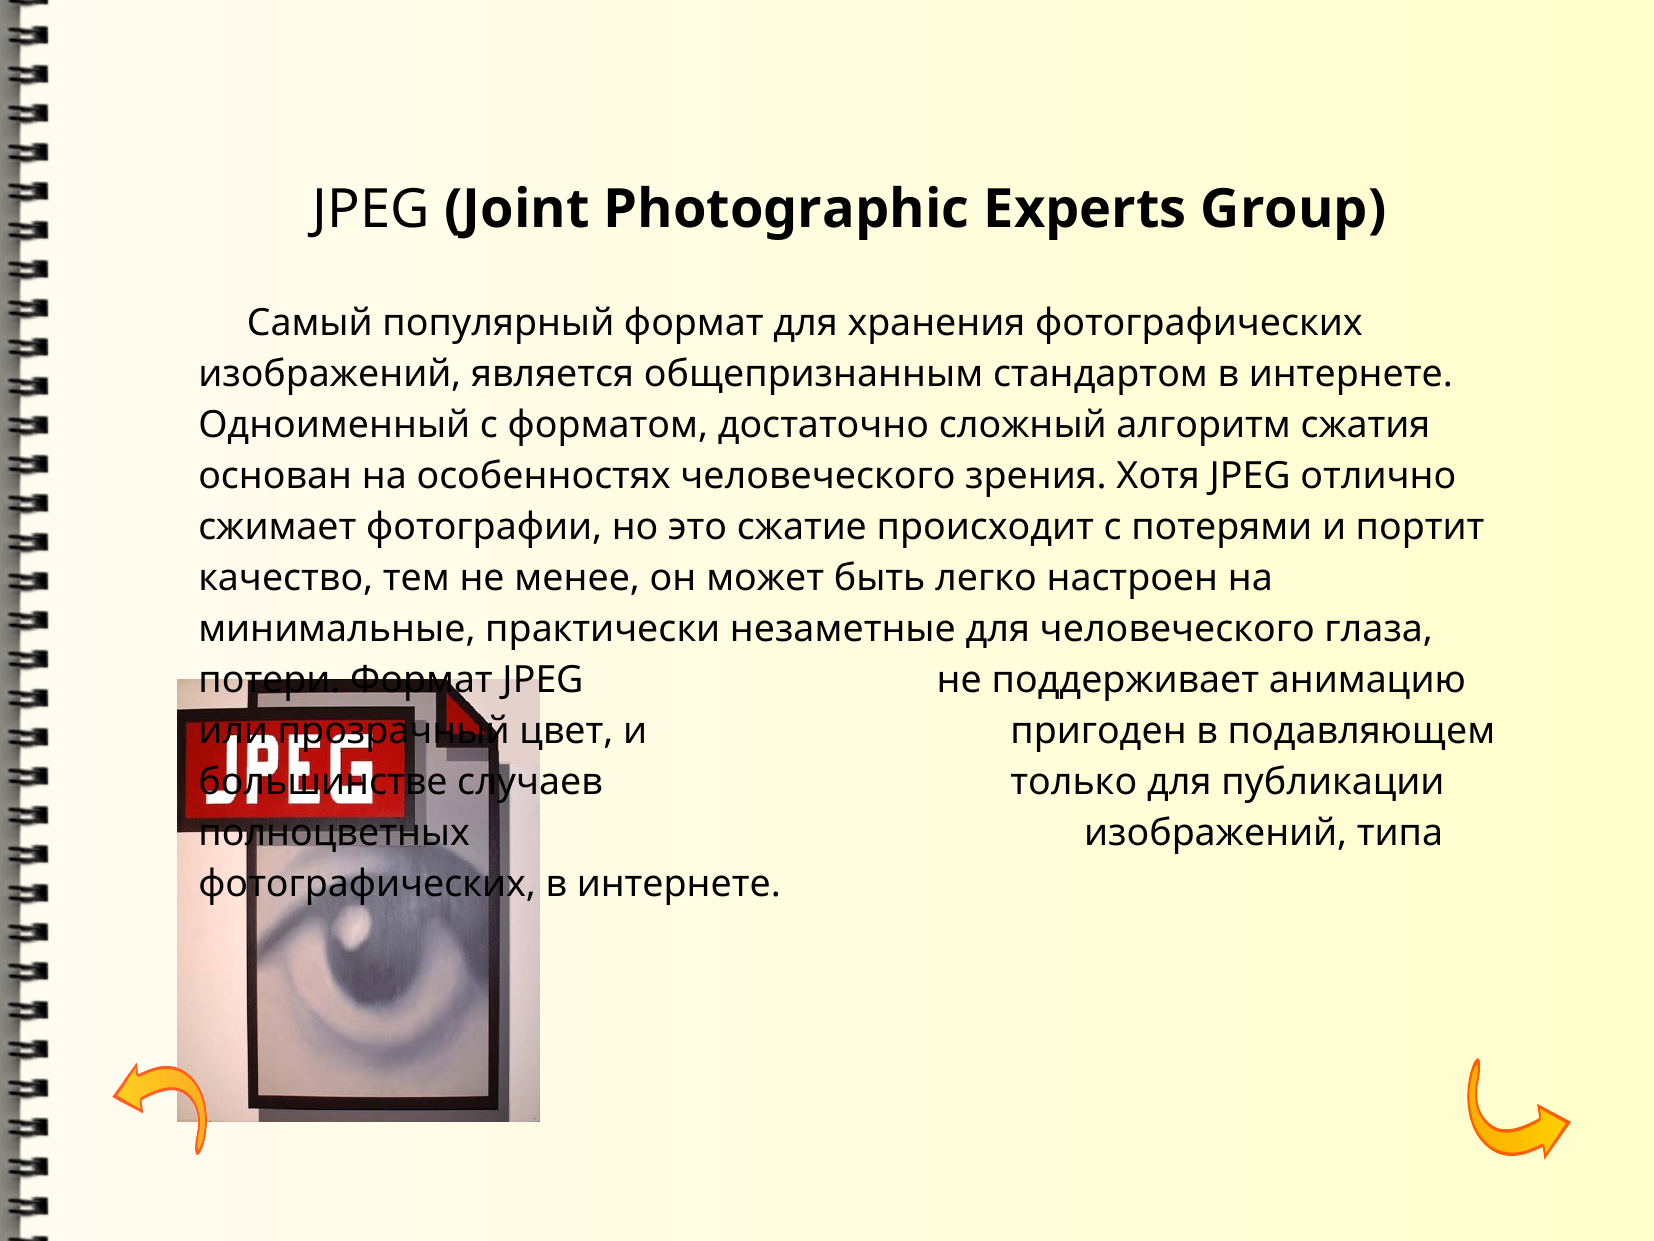

# JPEG (Joint Photographic Experts Group)
 Самый популярный формат для хранения фотографических изображений, является общепризнанным стандартом в интернете. Одноименный с форматом, достаточно сложный алгоритм сжатия основан на особенностях человеческого зрения. Хотя JPEG отлично сжимает фотографии, но это сжатие происходит с потерями и портит качество, тем не менее, он может быть легко настроен на минимальные, практически незаметные для человеческого глаза, потери. Формат JPEG 					не поддерживает анимацию или прозрачный цвет, и 					пригоден в подавляющем большинстве случаев 						только для публикации полноцветных 									изображений, типа фотографических, в интернете.